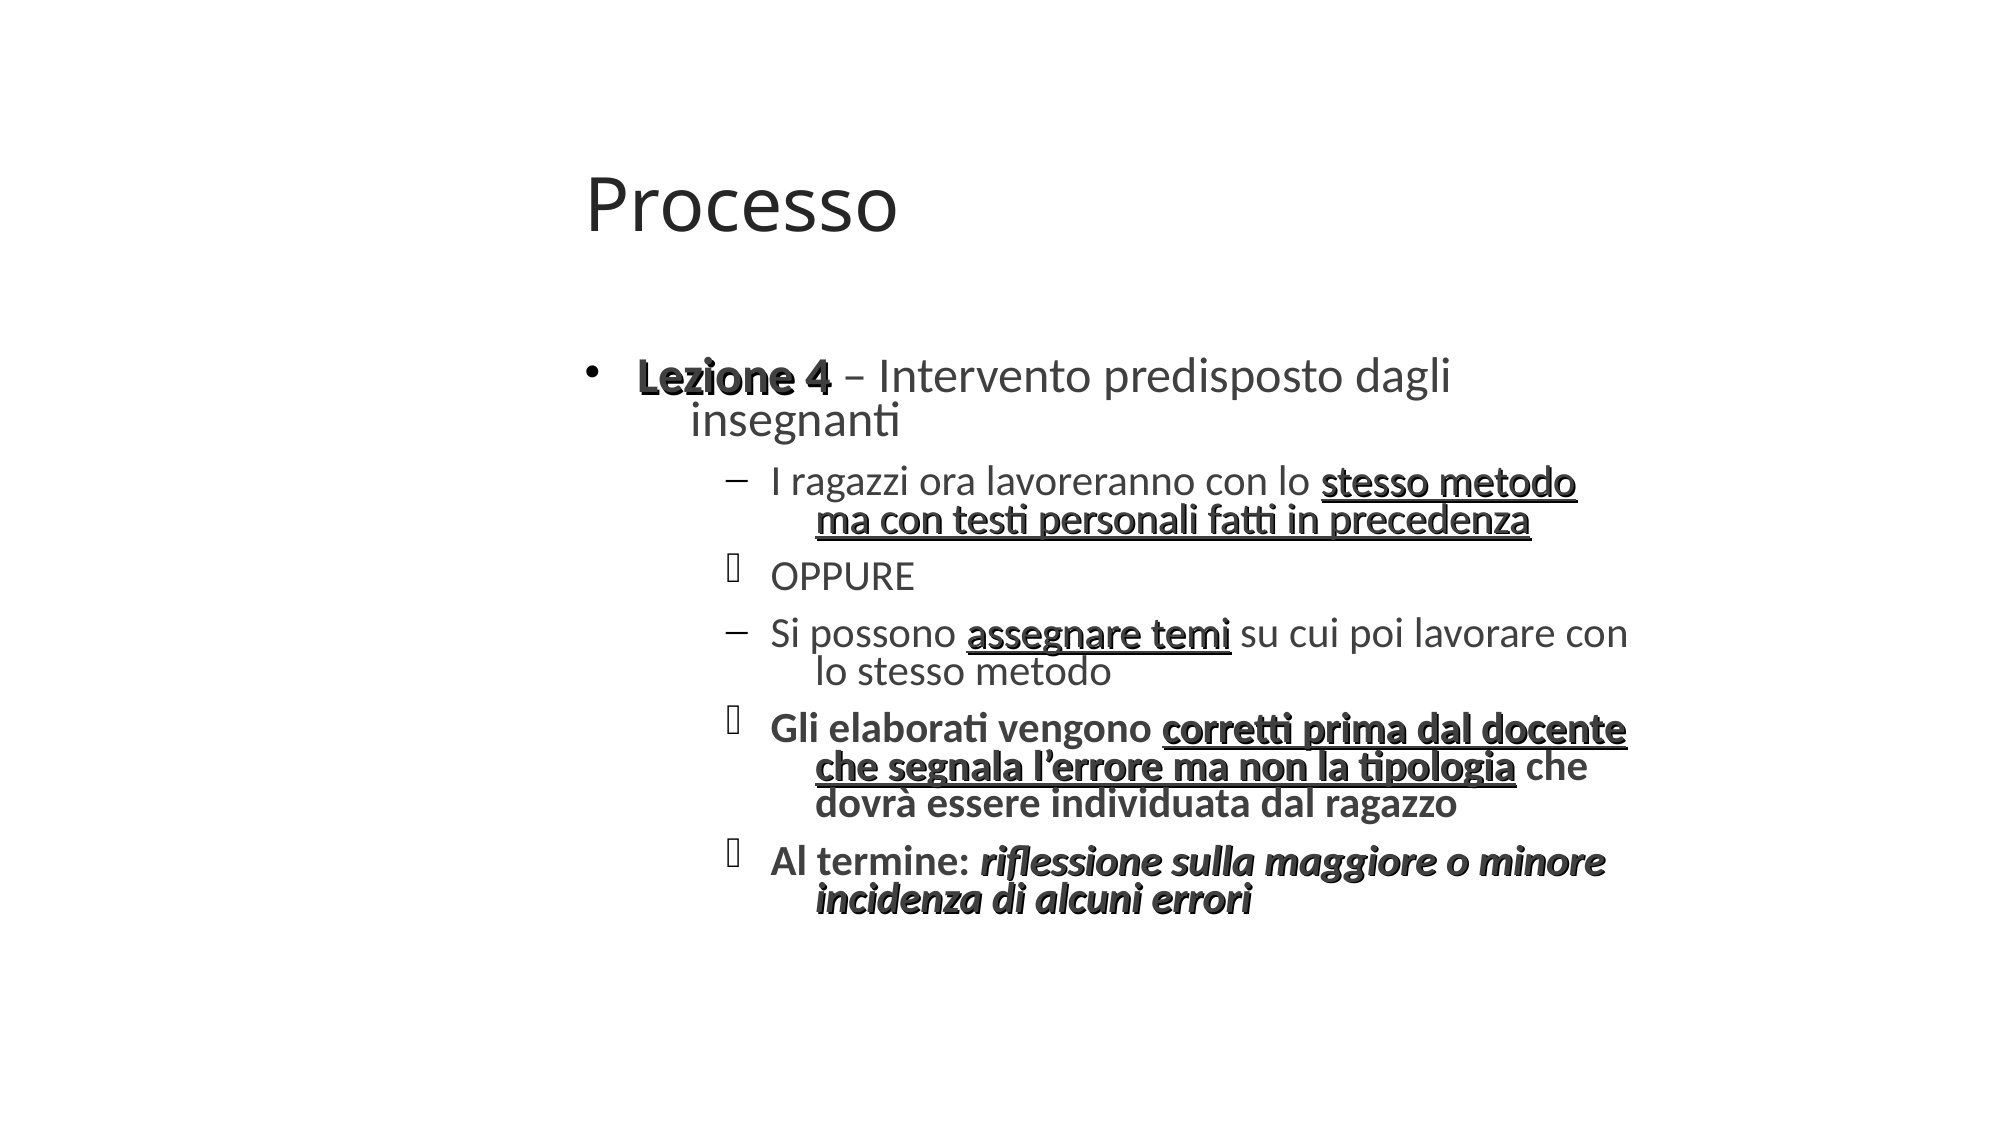

# Processo
Lezione 4 – Intervento predisposto dagli insegnanti
I ragazzi ora lavoreranno con lo stesso metodo ma con testi personali fatti in precedenza
OPPURE
Si possono assegnare temi su cui poi lavorare con lo stesso metodo
Gli elaborati vengono corretti prima dal docente che segnala l’errore ma non la tipologia che dovrà essere individuata dal ragazzo
Al termine: riflessione sulla maggiore o minore incidenza di alcuni errori